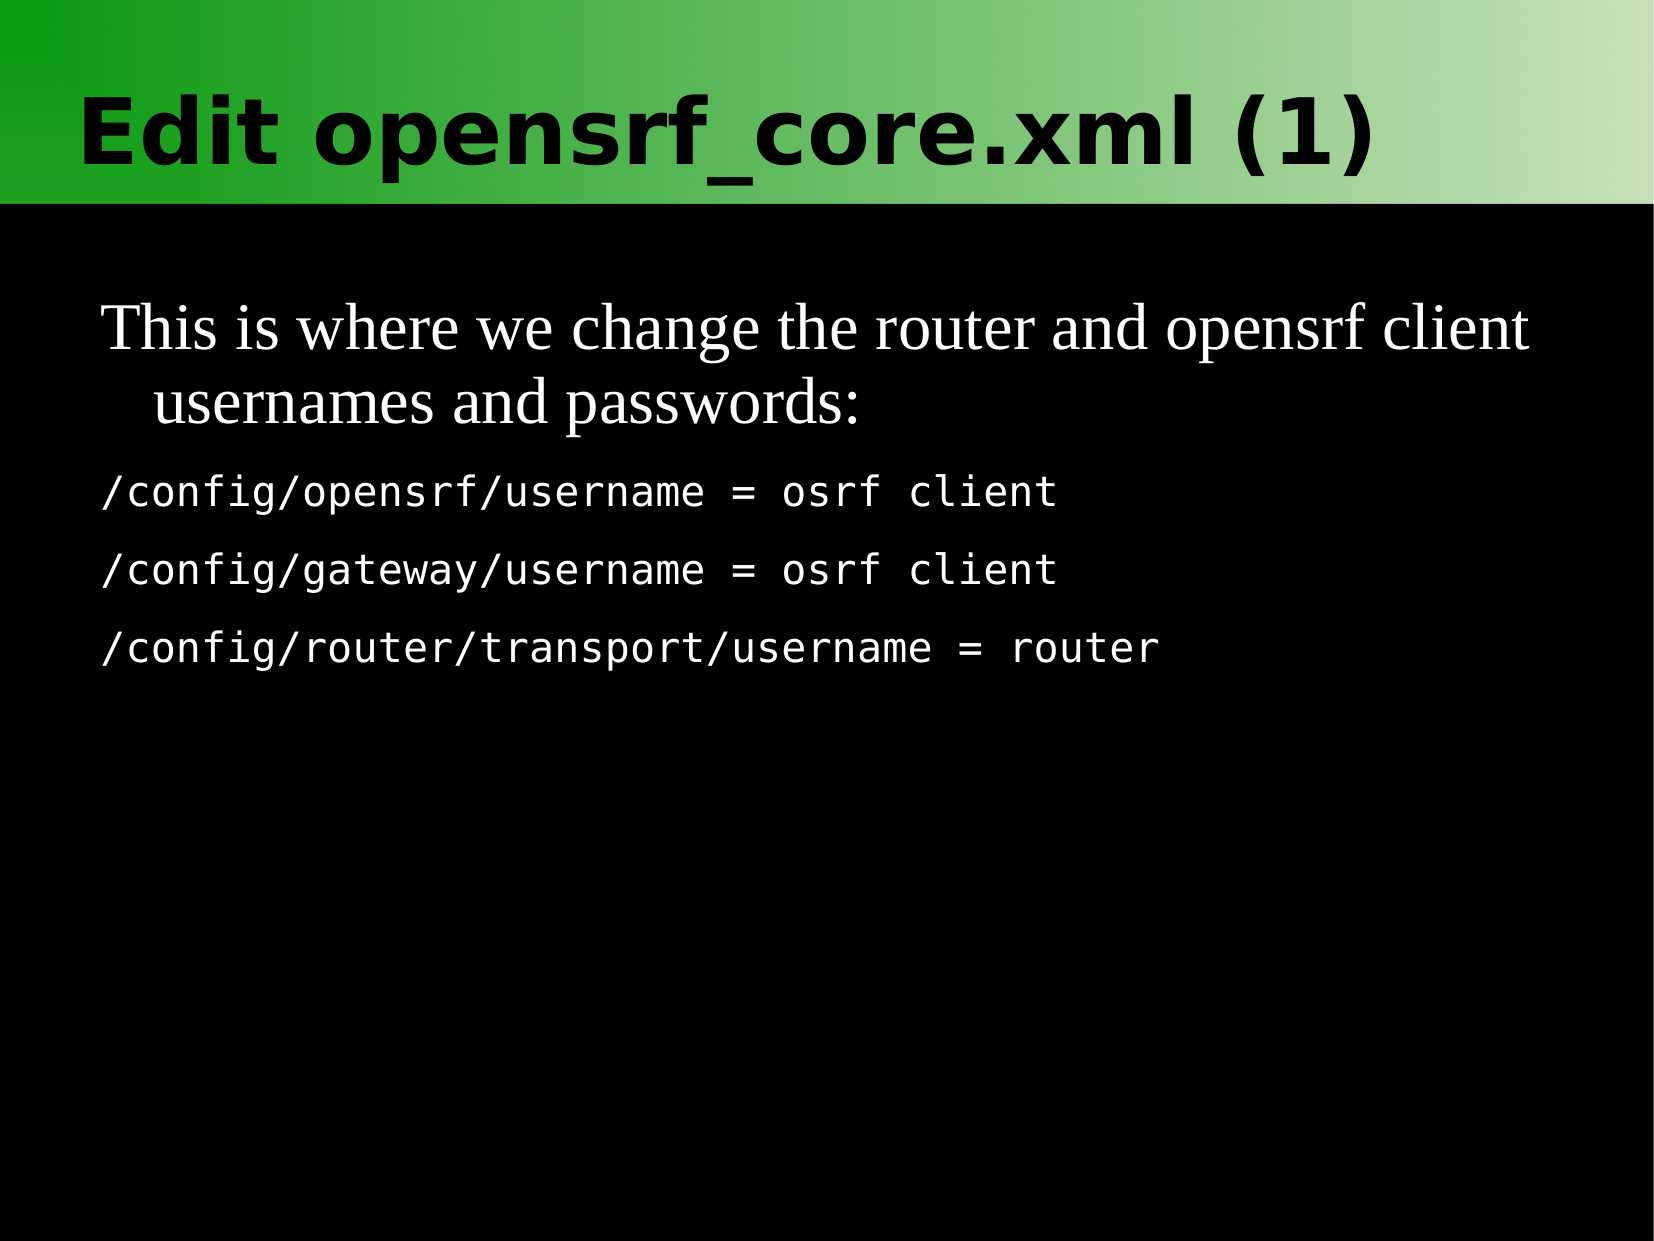

# Edit opensrf_core.xml (1)
This is where we change the router and opensrf client usernames and passwords:
/config/opensrf/username = osrf client
/config/gateway/username = osrf client
/config/router/transport/username = router